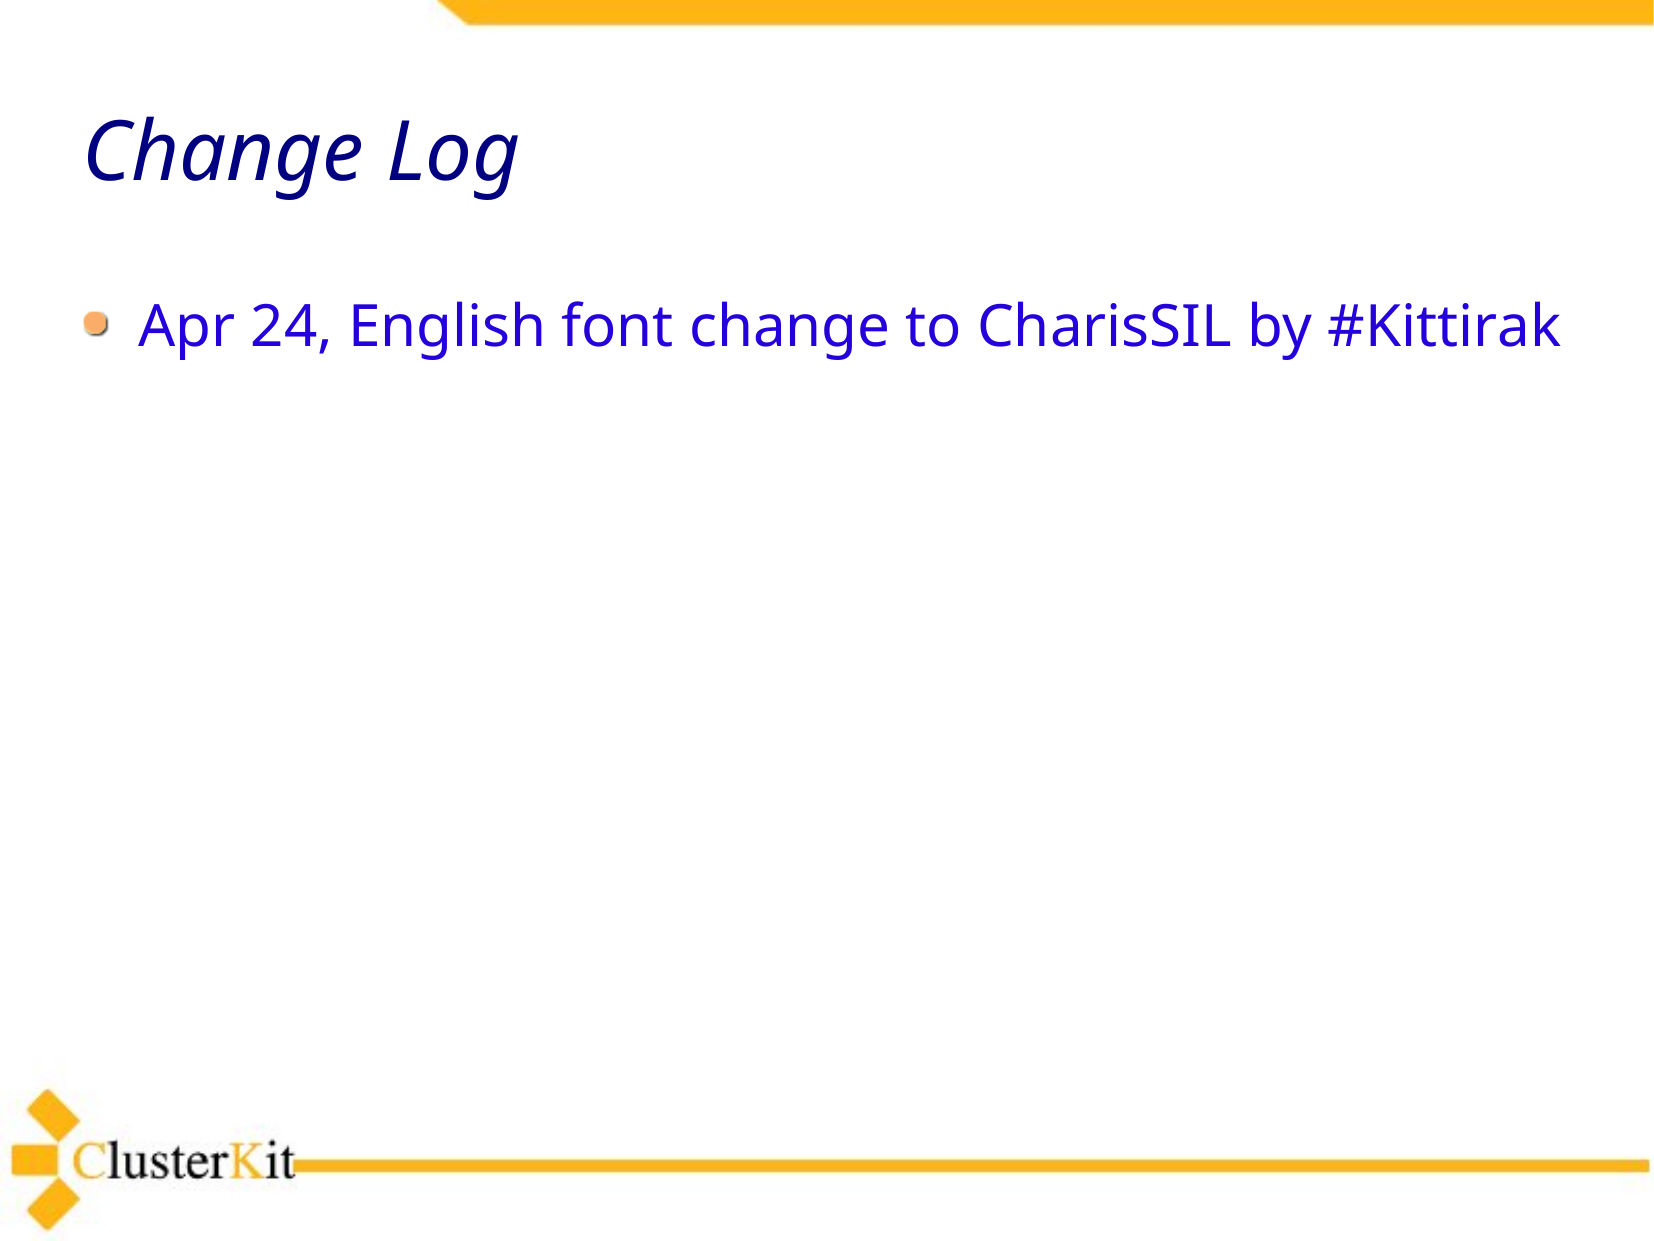

# Change Log
Apr 24, English font change to CharisSIL by #Kittirak